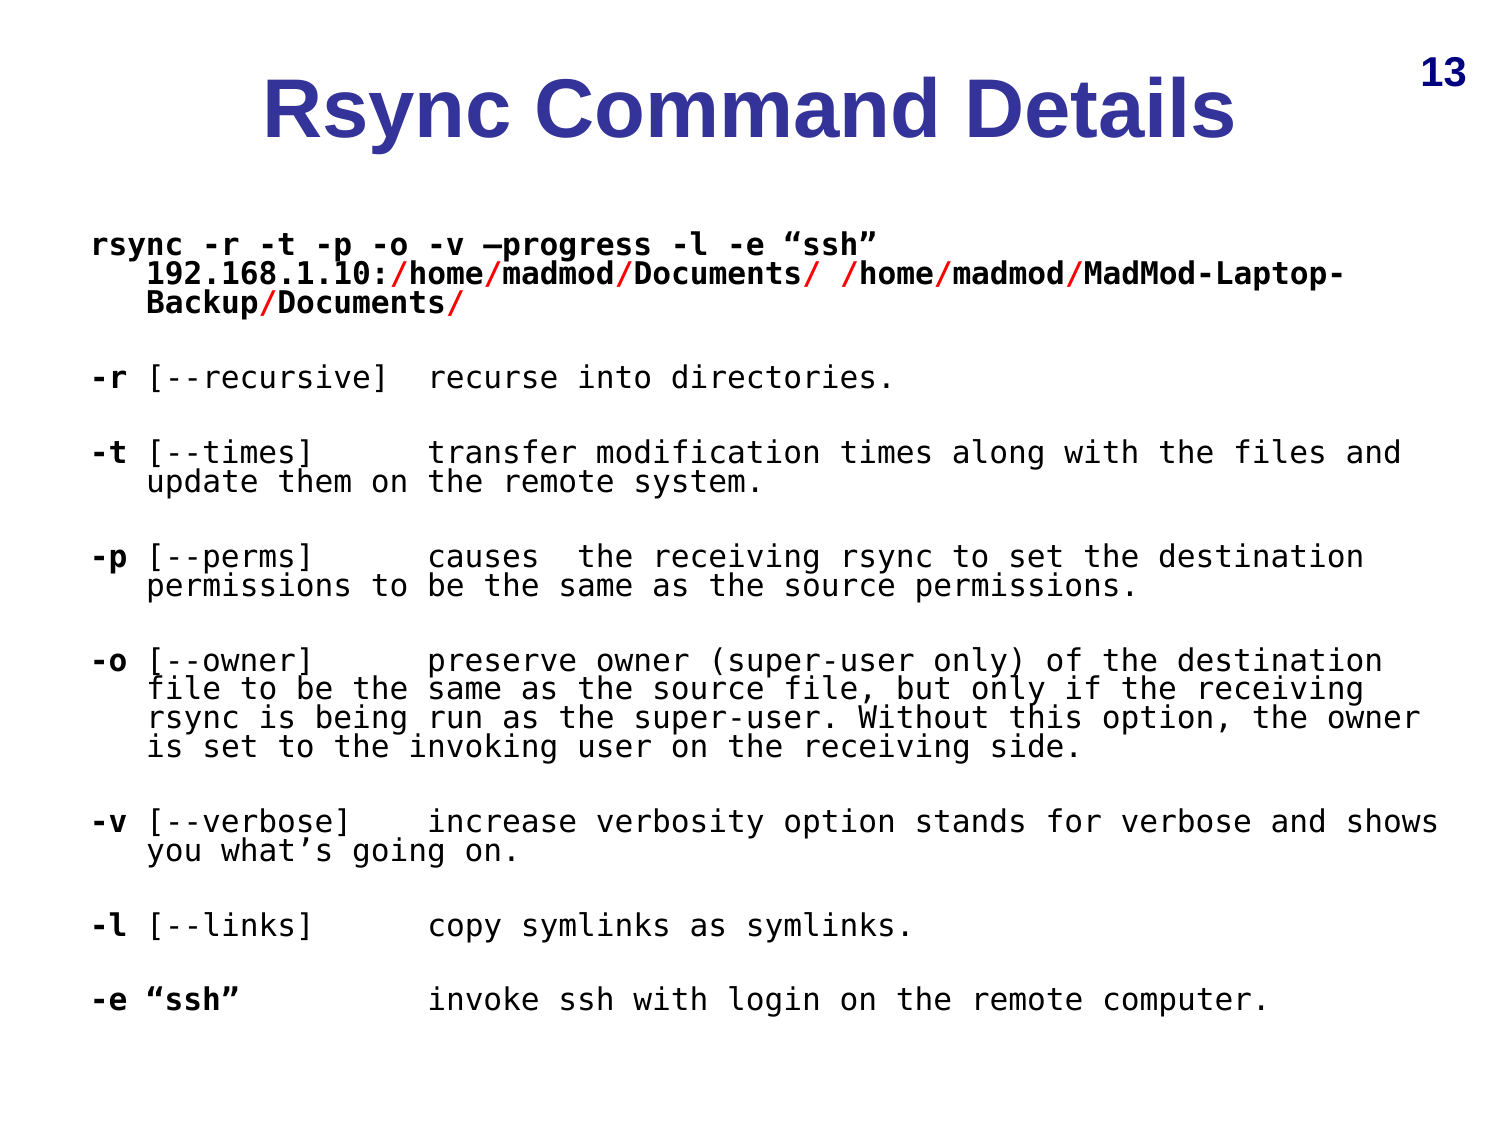

# Rsync Command Details
13
rsync -r -t -p -o -v –progress -l -e “ssh” 192.168.1.10:/home/madmod/Documents/ /home/madmod/MadMod-Laptop-Backup/Documents/
-r [--recursive] recurse into directories.
-t [--times] transfer modification times along with the files and update them on the remote system.
-p [--perms] causes the receiving rsync to set the destination permissions to be the same as the source permissions.
-o [--owner] preserve owner (super-user only) of the destination file to be the same as the source file, but only if the receiving rsync is being run as the super-user. Without this option, the owner is set to the invoking user on the receiving side.
-v [--verbose] increase verbosity option stands for verbose and shows you what’s going on.
-l [--links] copy symlinks as symlinks.
-e “ssh” invoke ssh with login on the remote computer.